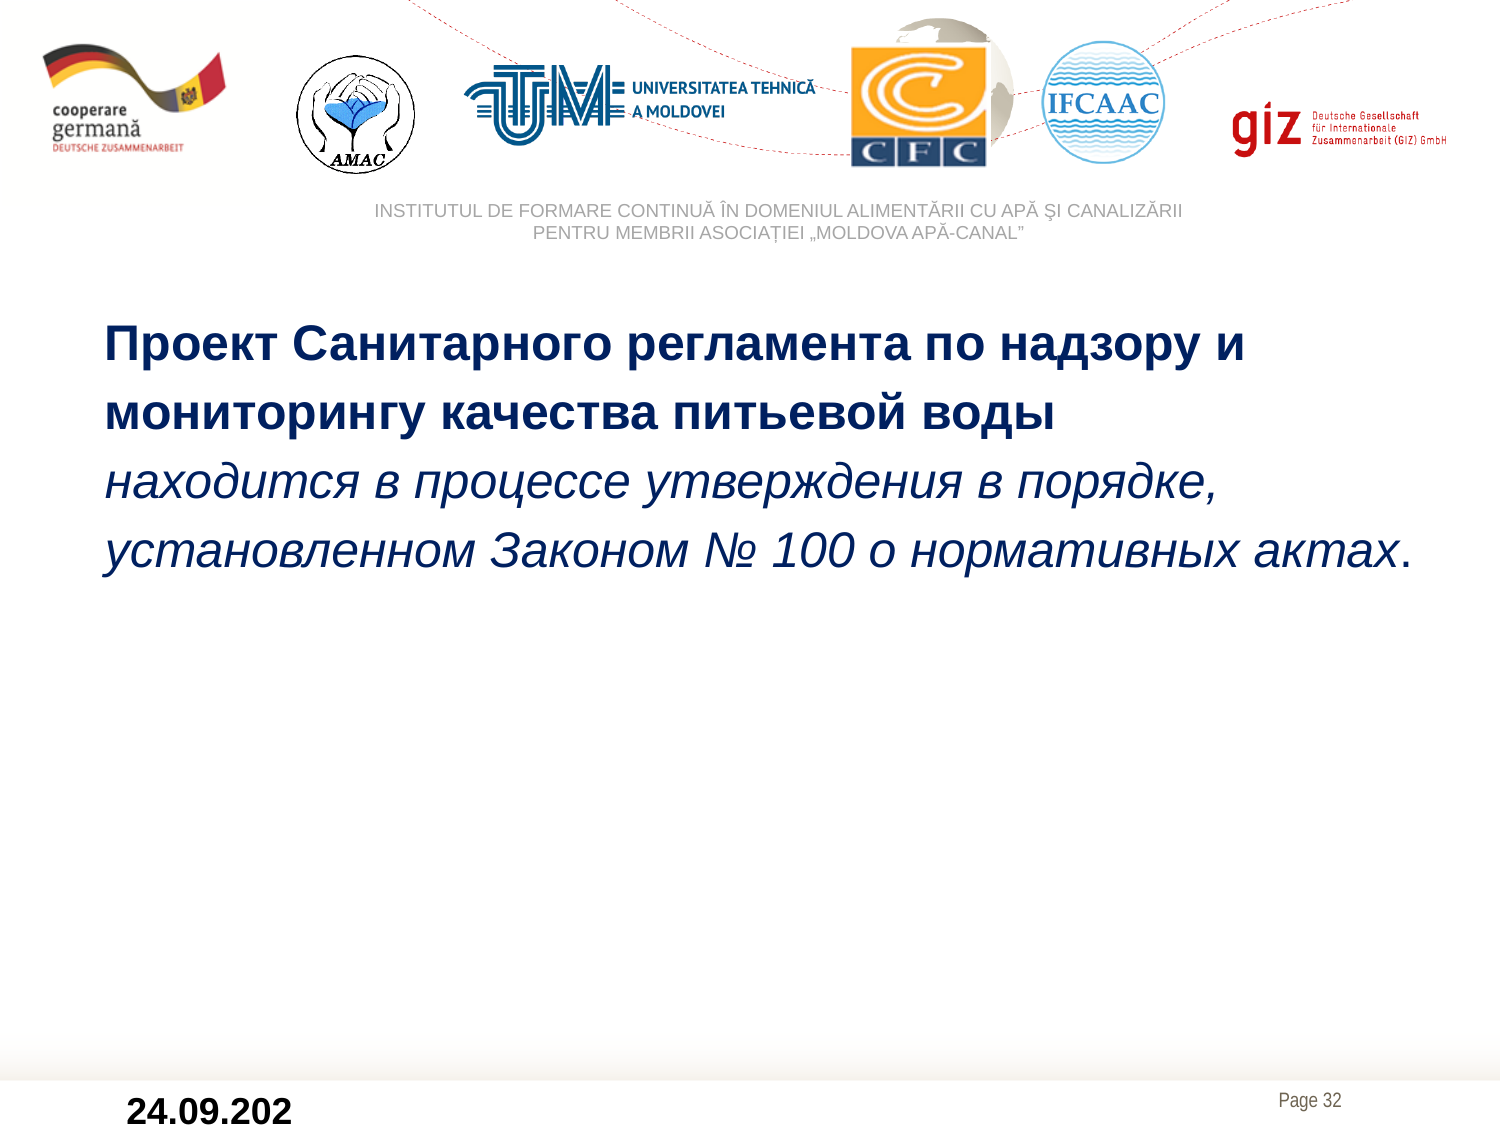

INSTITUTUL DE FORMARE CONTINUĂ ÎN DOMENIUL ALIMENTĂRII CU APĂ ŞI CANALIZĂRII
PENTRU MEMBRII ASOCIAȚIEI „MOLDOVA APĂ-CANAL”
# Проект Санитарного регламента по надзору и мониторингу качества питьевой воды находится в процессе утверждения в порядке, установленном Законом № 100 о нормативных актах.